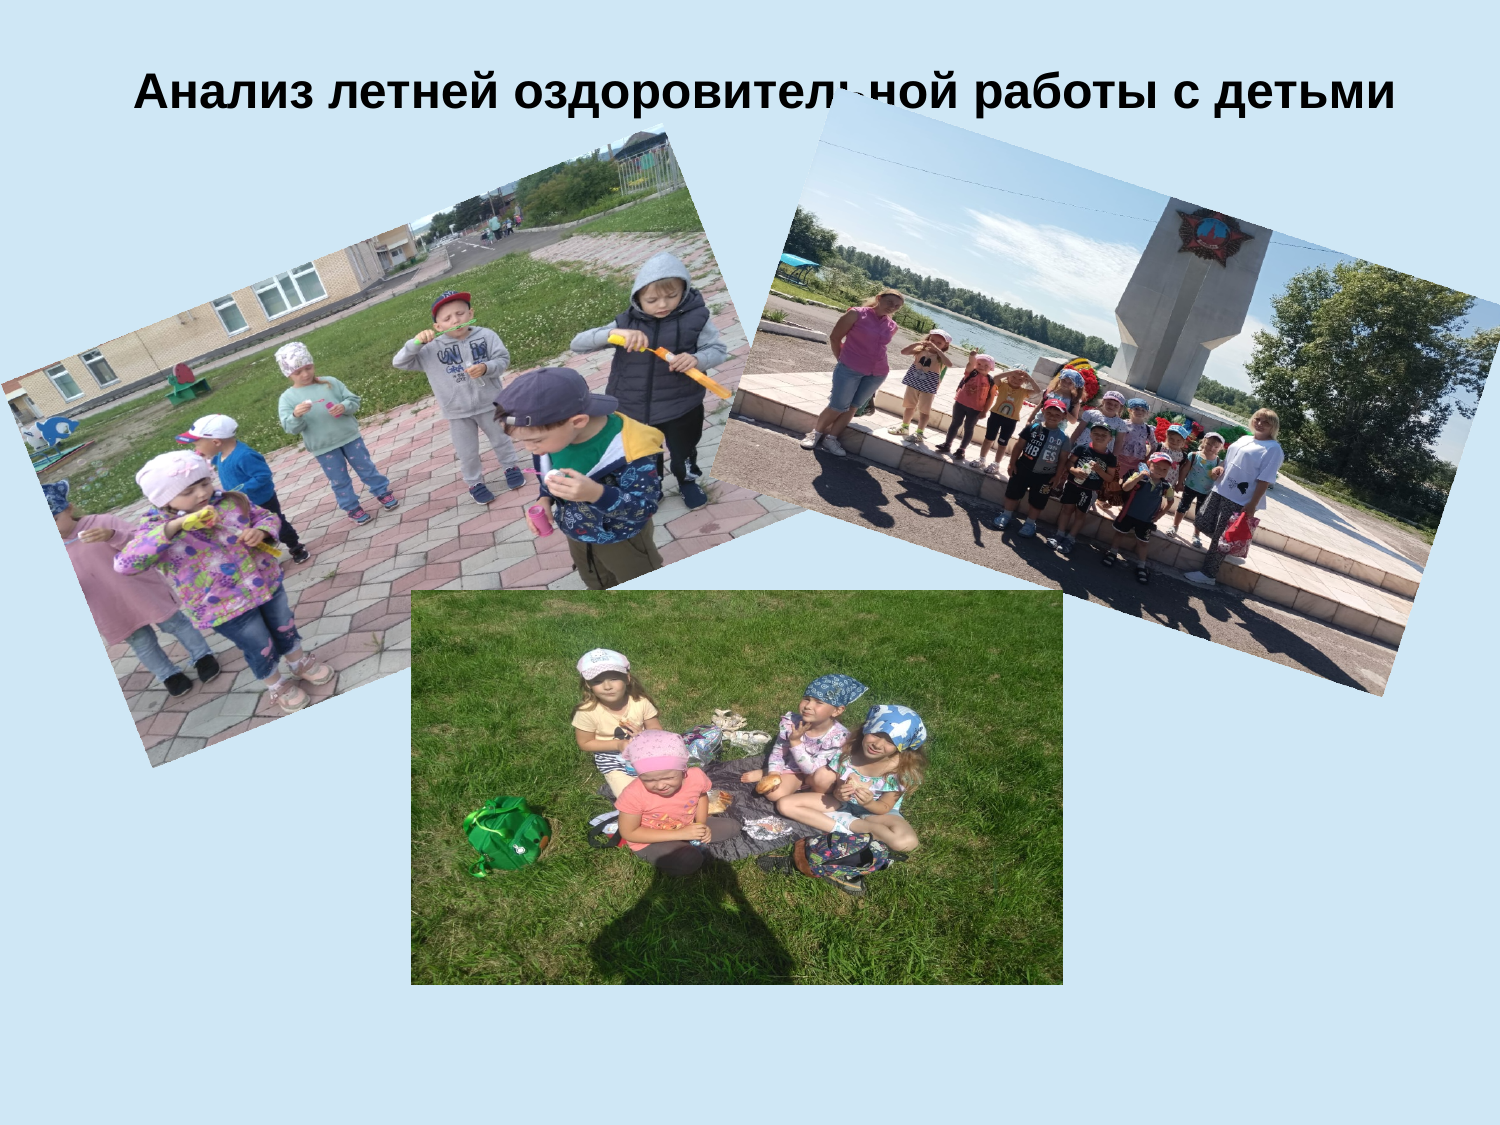

Анализ летней оздоровительной работы с детьми
#